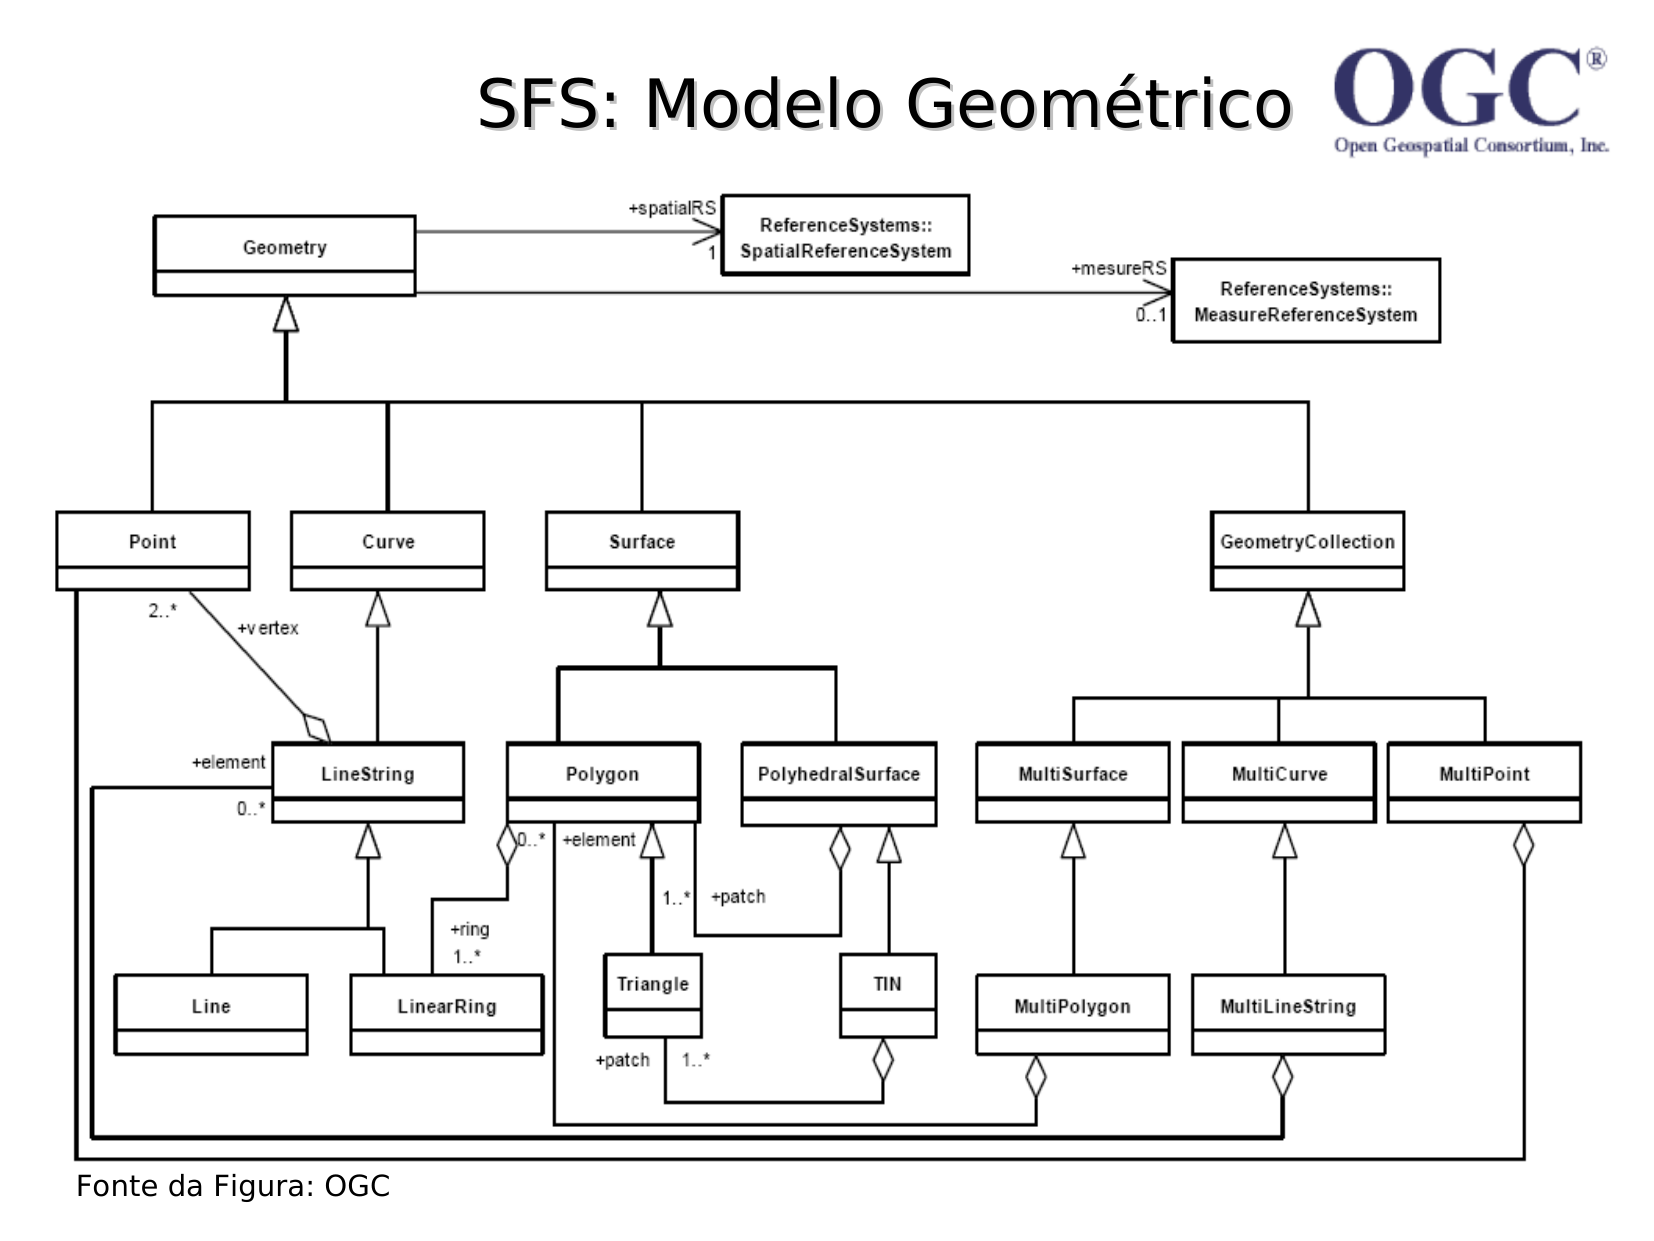

# SFS: Modelo Geométrico
Fonte da Figura: OGC